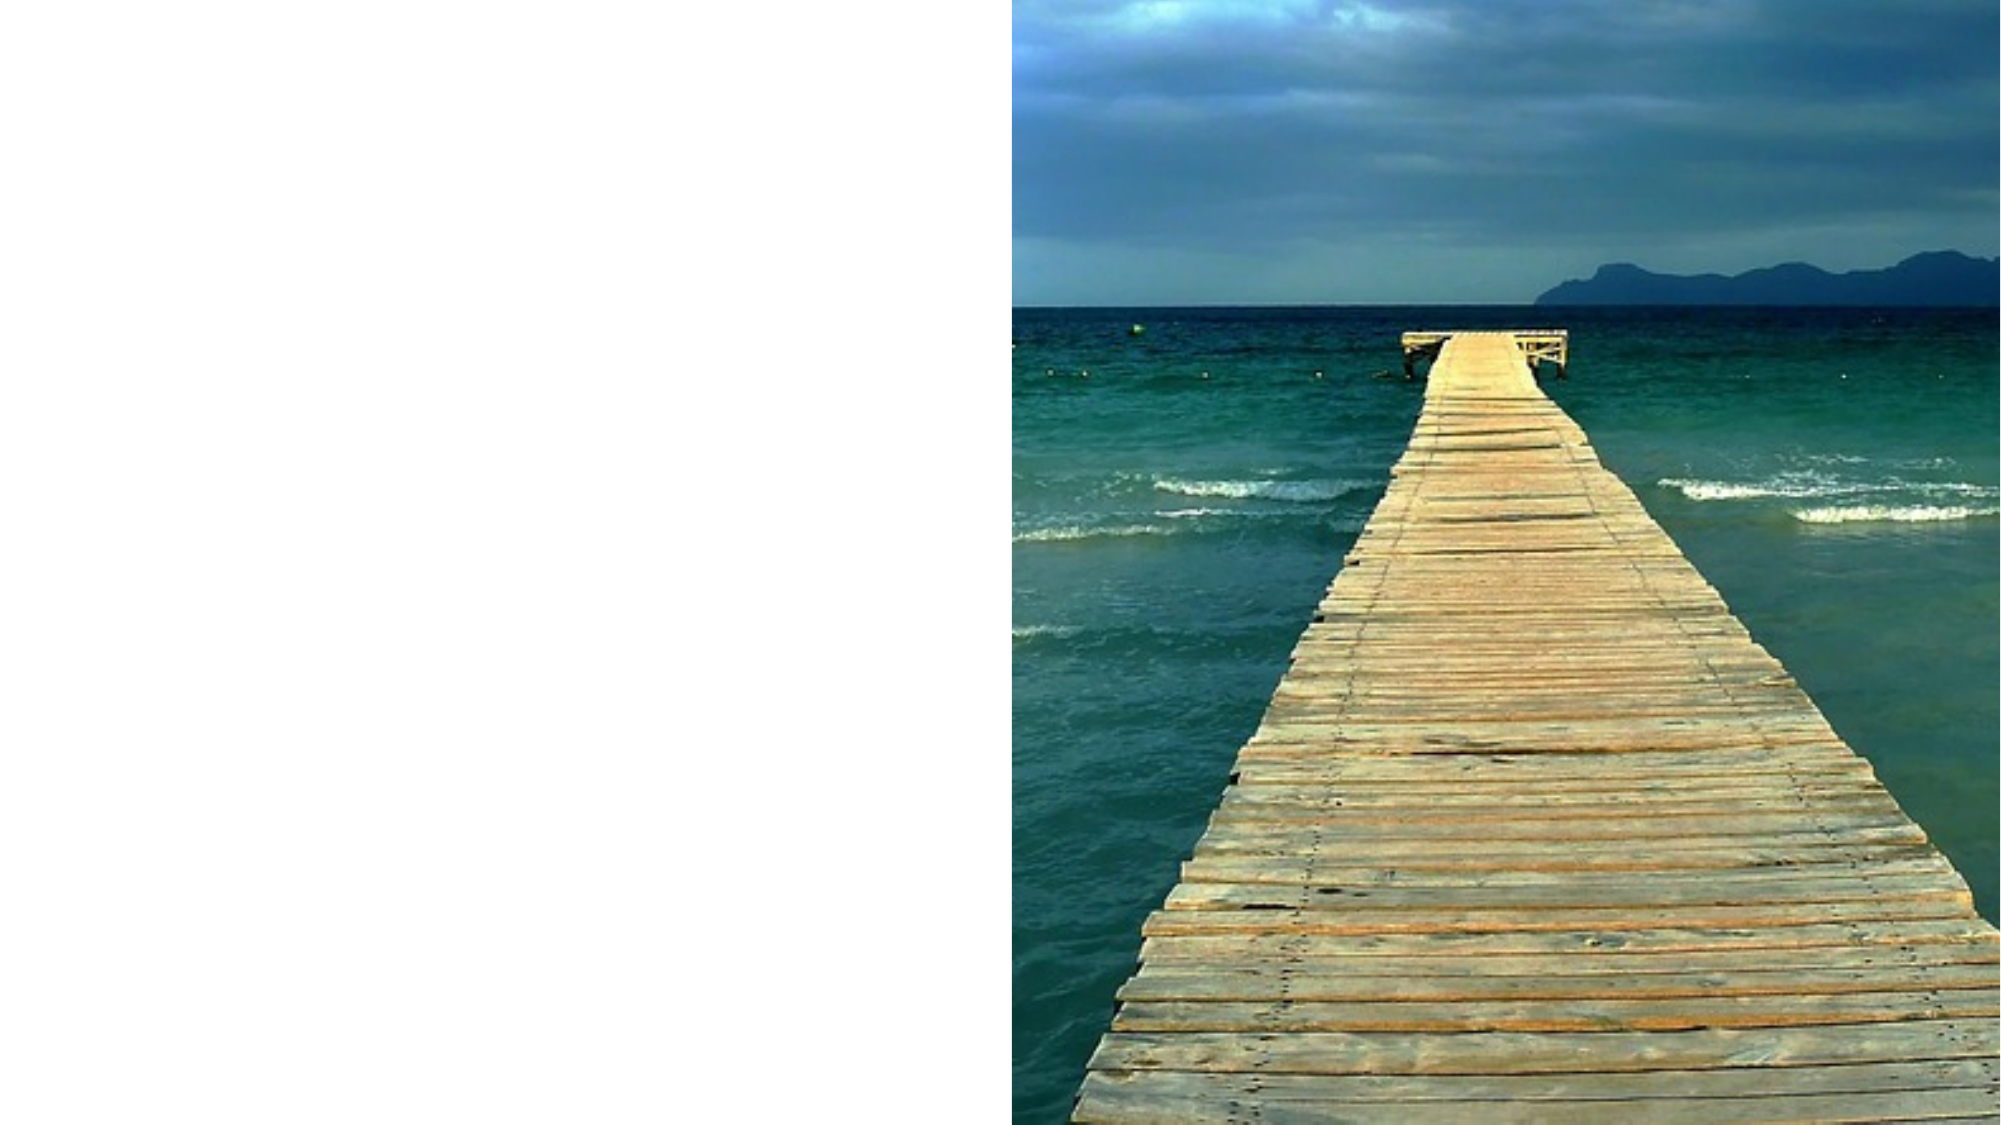

# But what is Emotional Intelligence?
Emotional Intelligence involves the ability to manage and understand emotions.
Experts agree that this type of intelligence plays an important role in success, and some have suggested that emotional intelligence might even be more important than IQ.